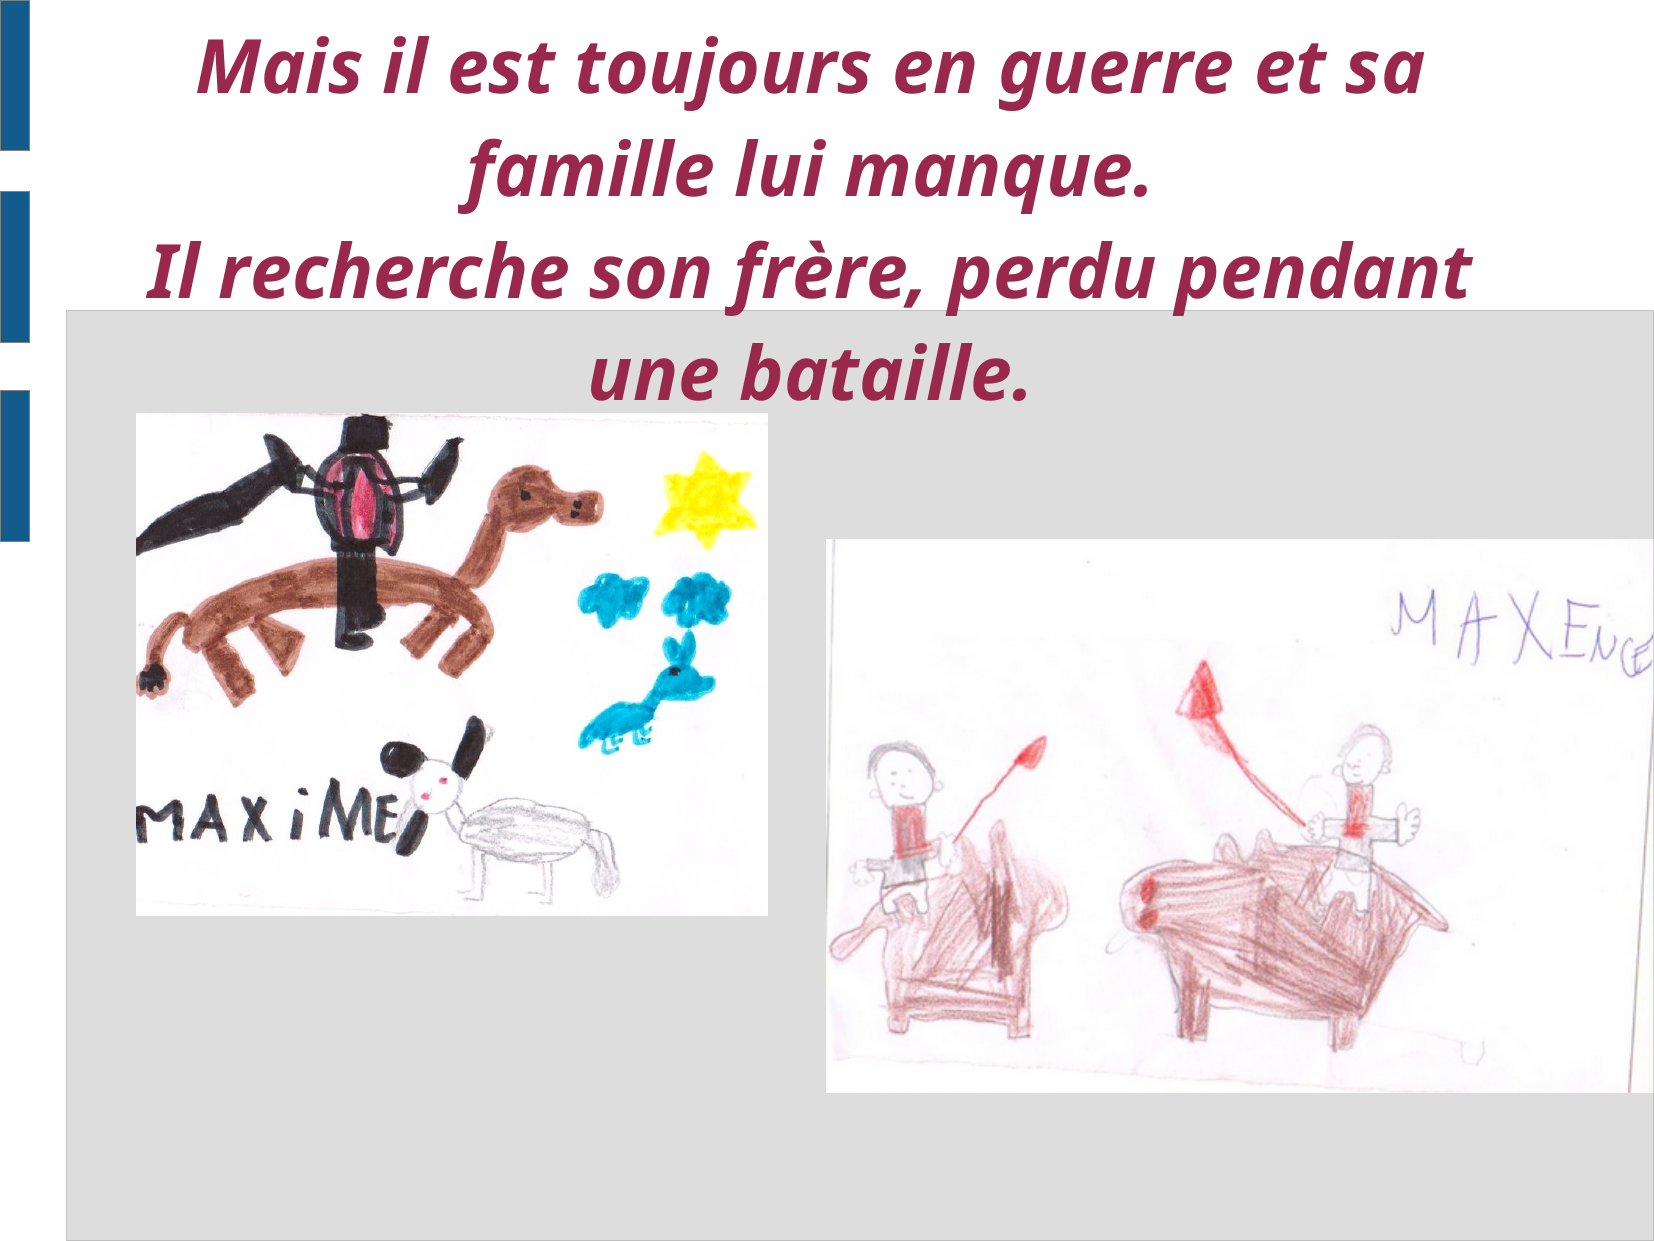

# Mais il est toujours en guerre et sa famille lui manque. Il recherche son frère, perdu pendant une bataille.